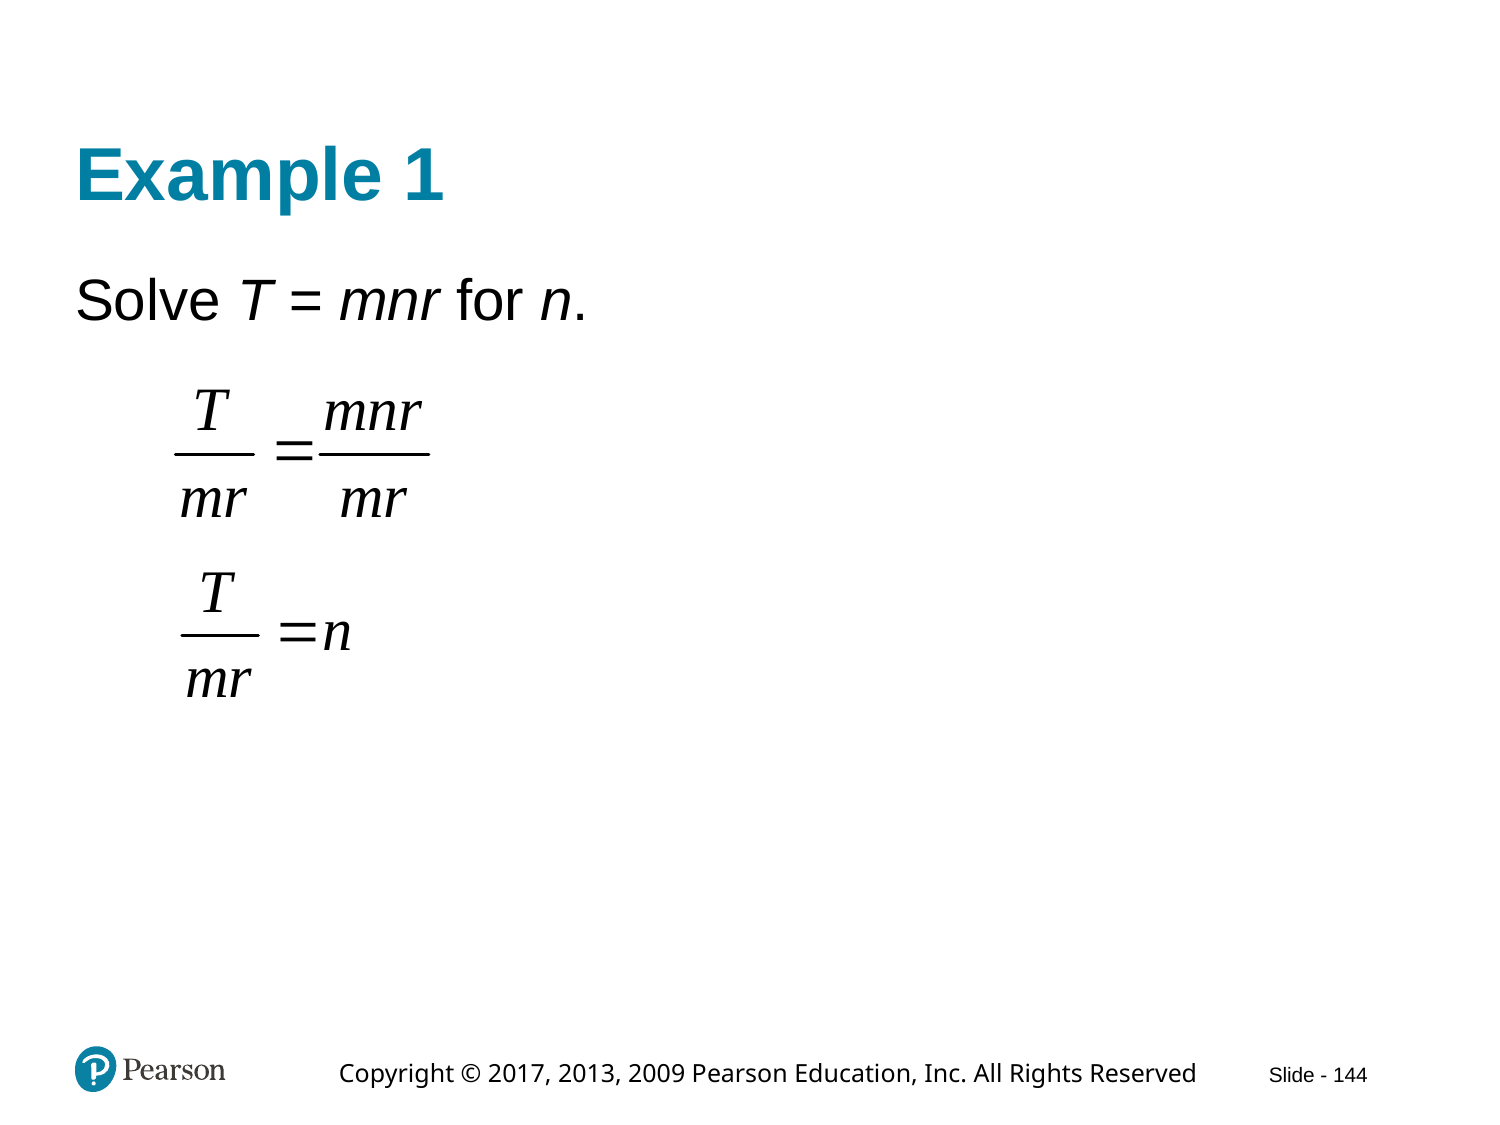

# Example 1
Solve T = mnr for n.